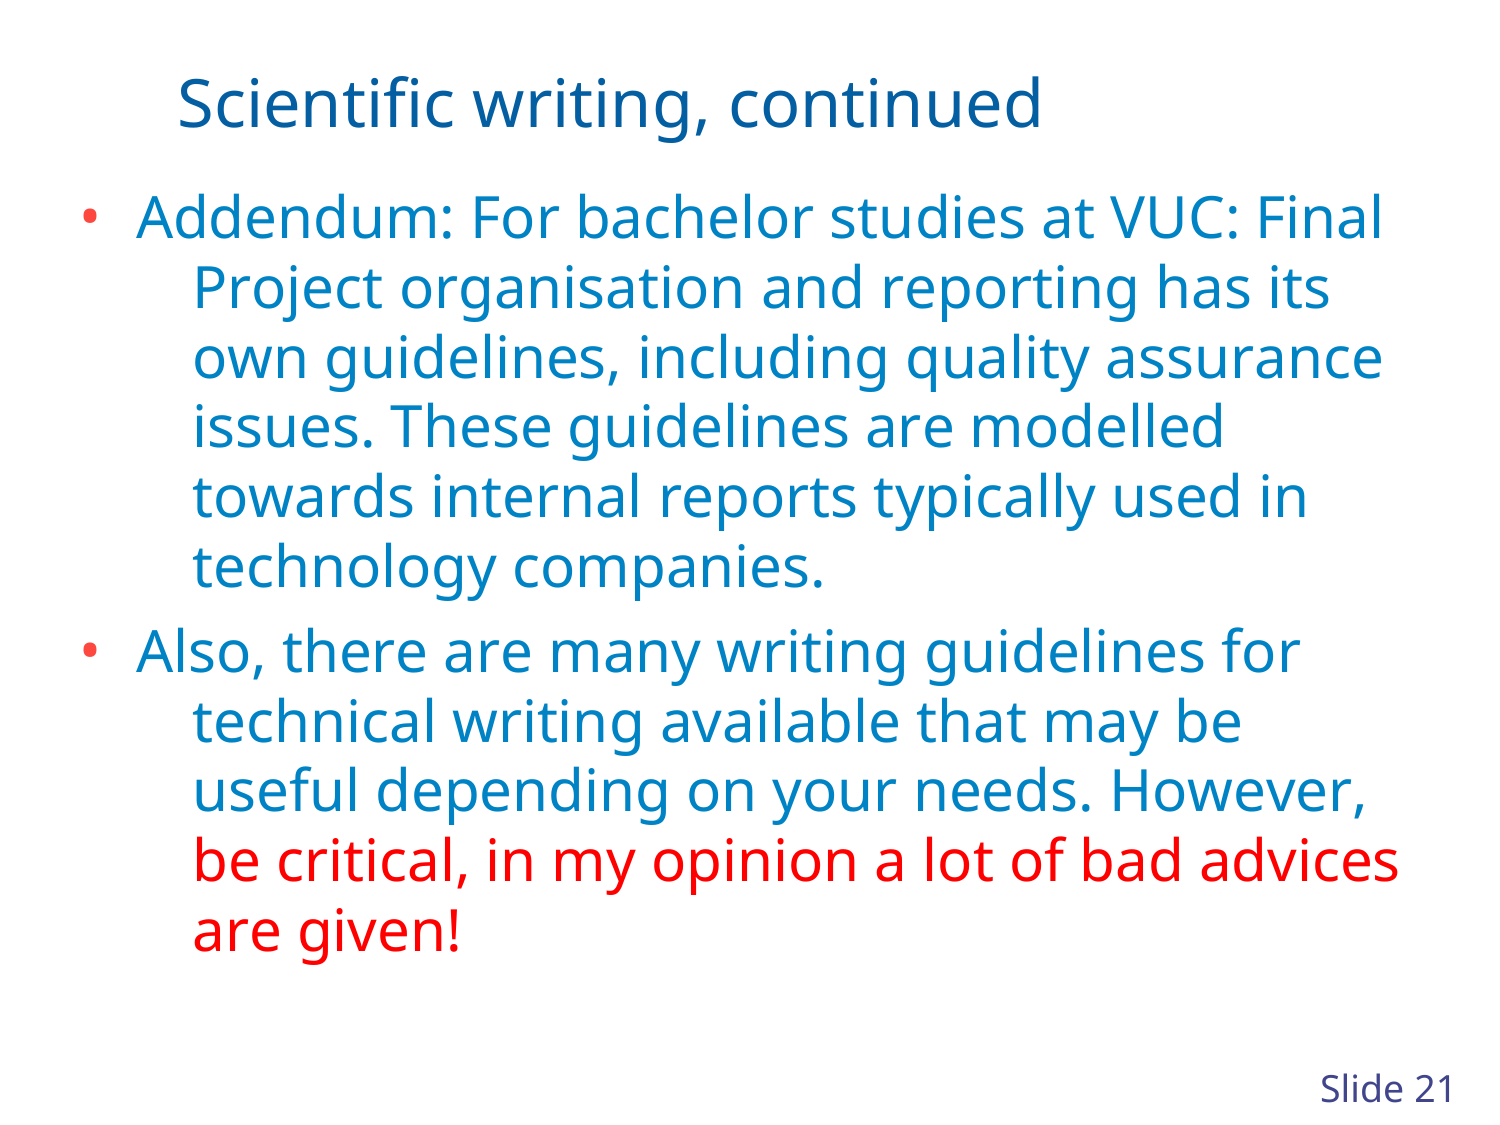

# Scientific writing, continued
Addendum: For bachelor studies at VUC: Final Project organisation and reporting has its own guidelines, including quality assurance issues. These guidelines are modelled towards internal reports typically used in technology companies.
Also, there are many writing guidelines for technical writing available that may be useful depending on your needs. However, be critical, in my opinion a lot of bad advices are given!